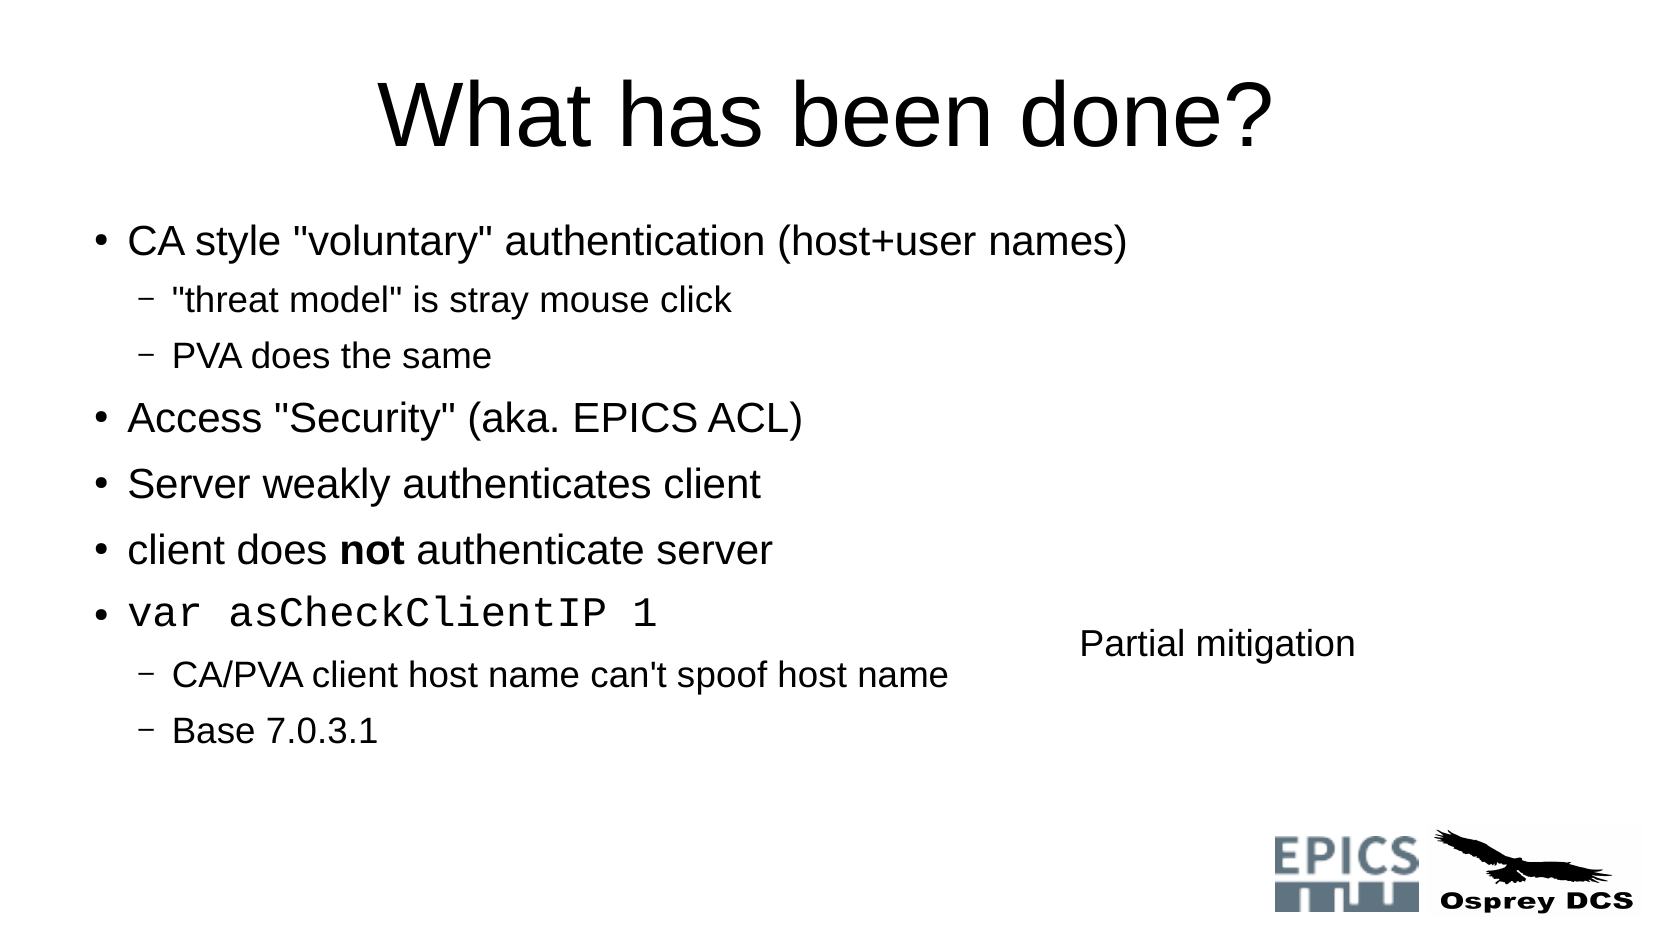

# What has been done?
CA style "voluntary" authentication (host+user names)
"threat model" is stray mouse click
PVA does the same
Access "Security" (aka. EPICS ACL)
Server weakly authenticates client
client does not authenticate server
var asCheckClientIP 1
CA/PVA client host name can't spoof host name
Base 7.0.3.1
Partial mitigation